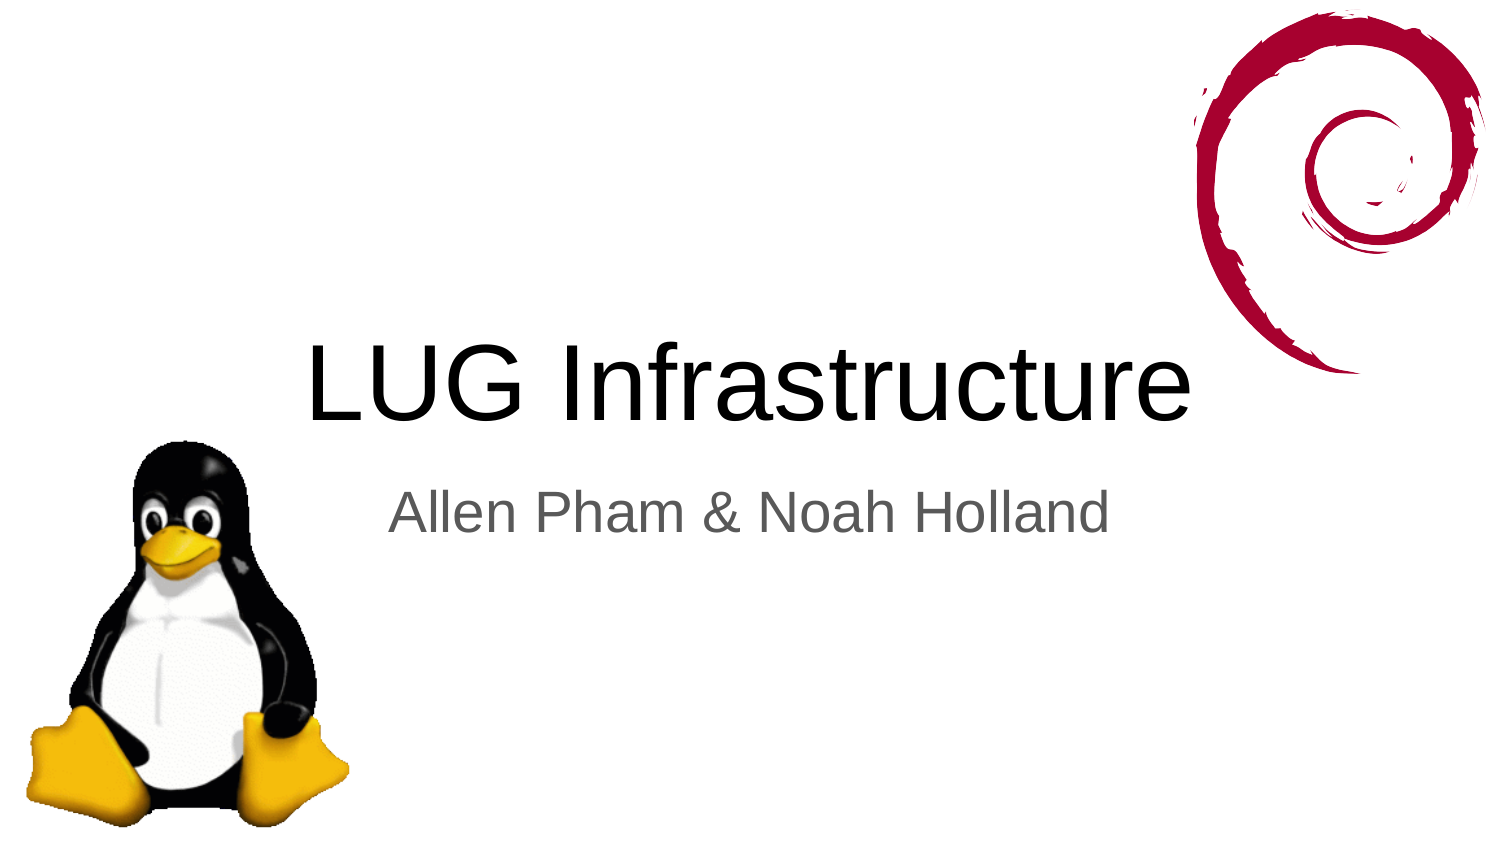

# LUG Infrastructure
Allen Pham & Noah Holland